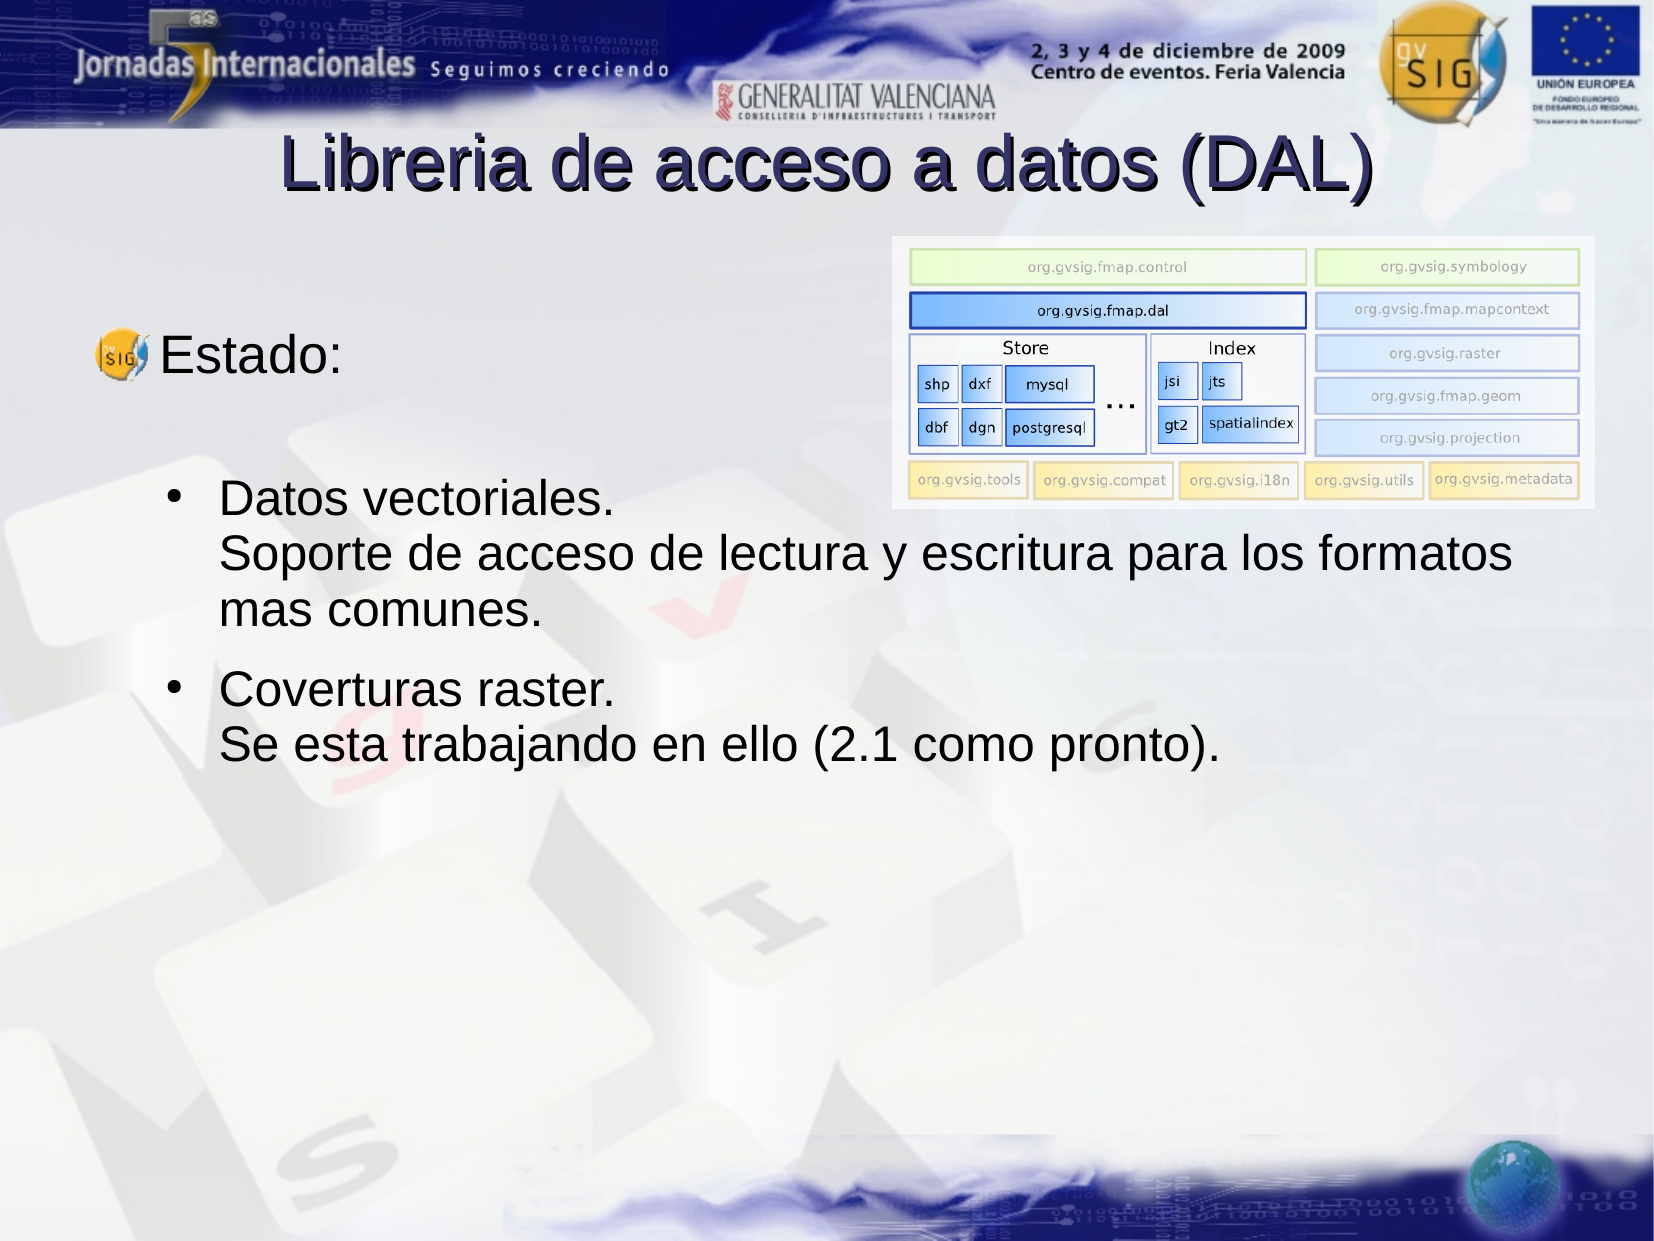

# Libreria de acceso a datos (DAL)
Estado:
Datos vectoriales.
Soporte de acceso de lectura y escritura para los formatos mas comunes.
Coverturas raster.
Se esta trabajando en ello (2.1 como pronto).